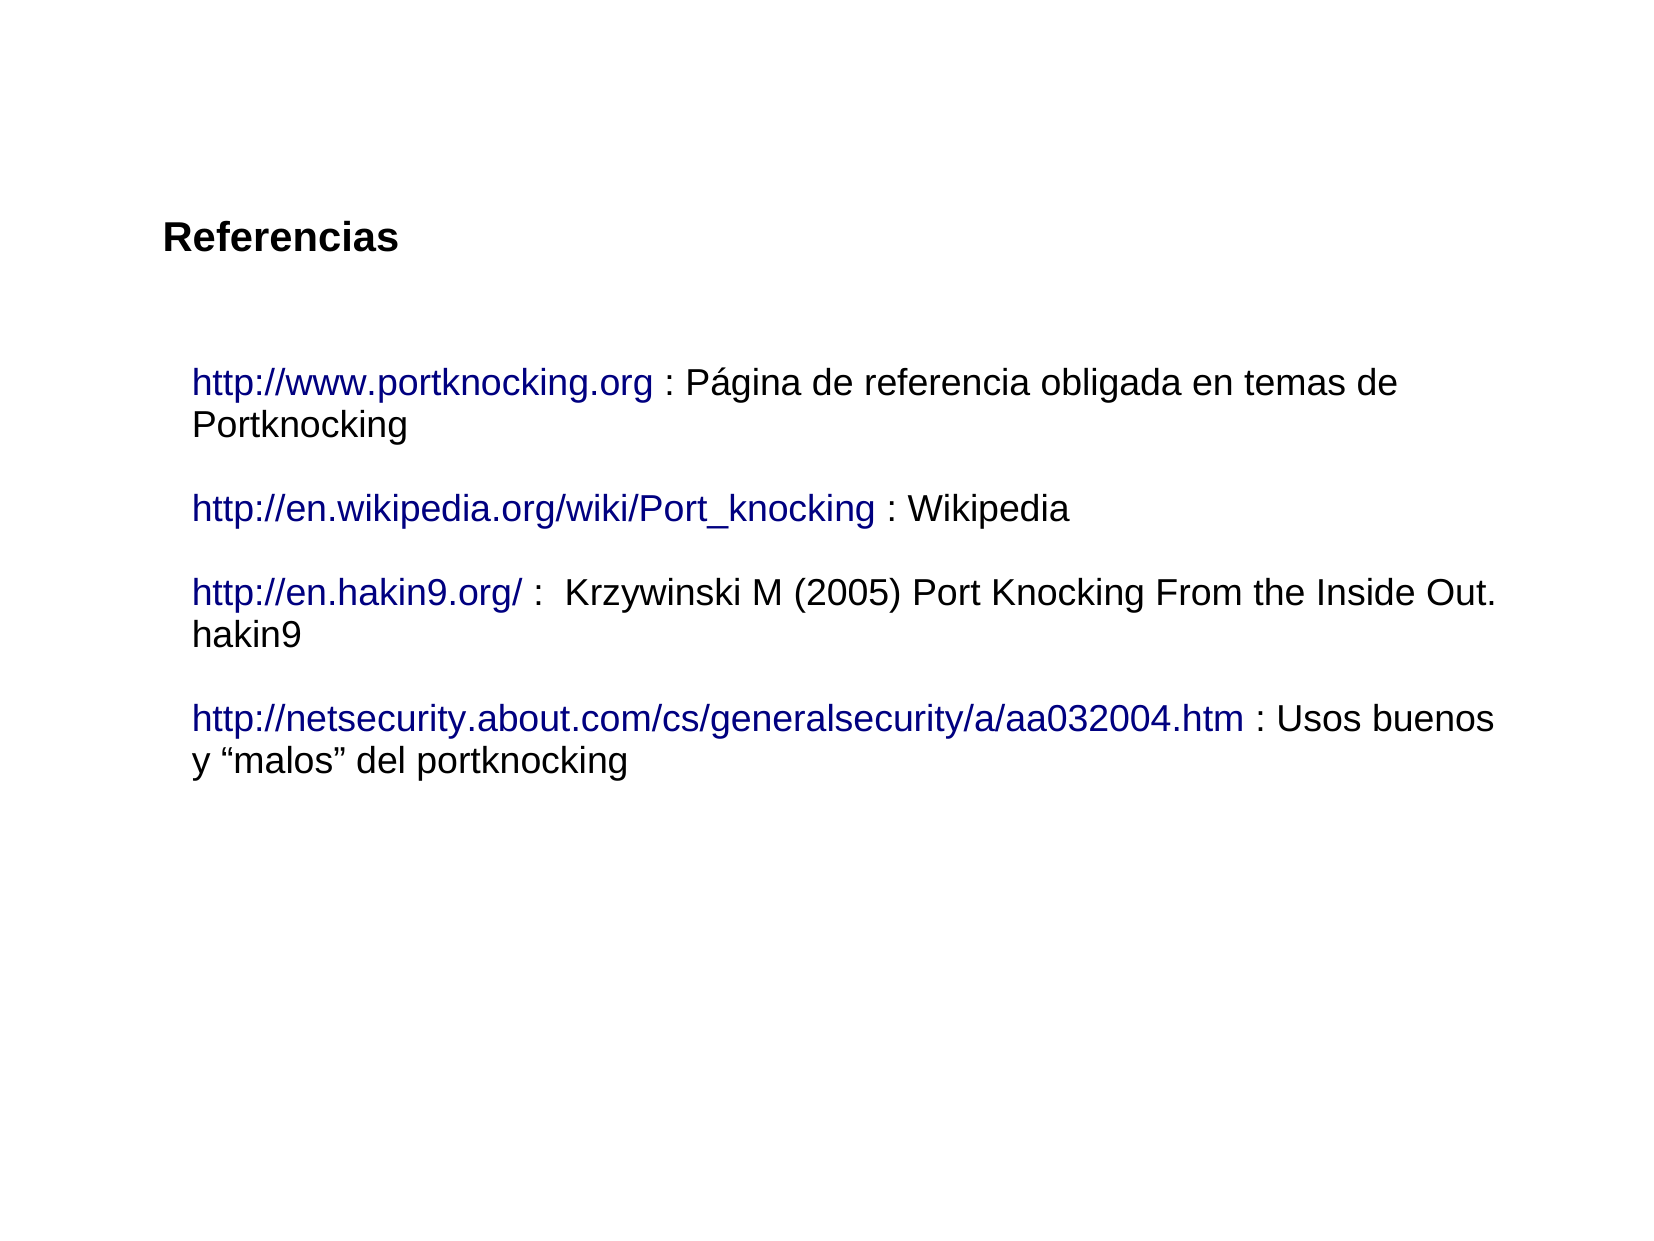

Referencias
http://www.portknocking.org : Página de referencia obligada en temas de Portknocking
http://en.wikipedia.org/wiki/Port_knocking : Wikipedia
http://en.hakin9.org/ : Krzywinski M (2005) Port Knocking From the Inside Out. hakin9
http://netsecurity.about.com/cs/generalsecurity/a/aa032004.htm : Usos buenos y “malos” del portknocking